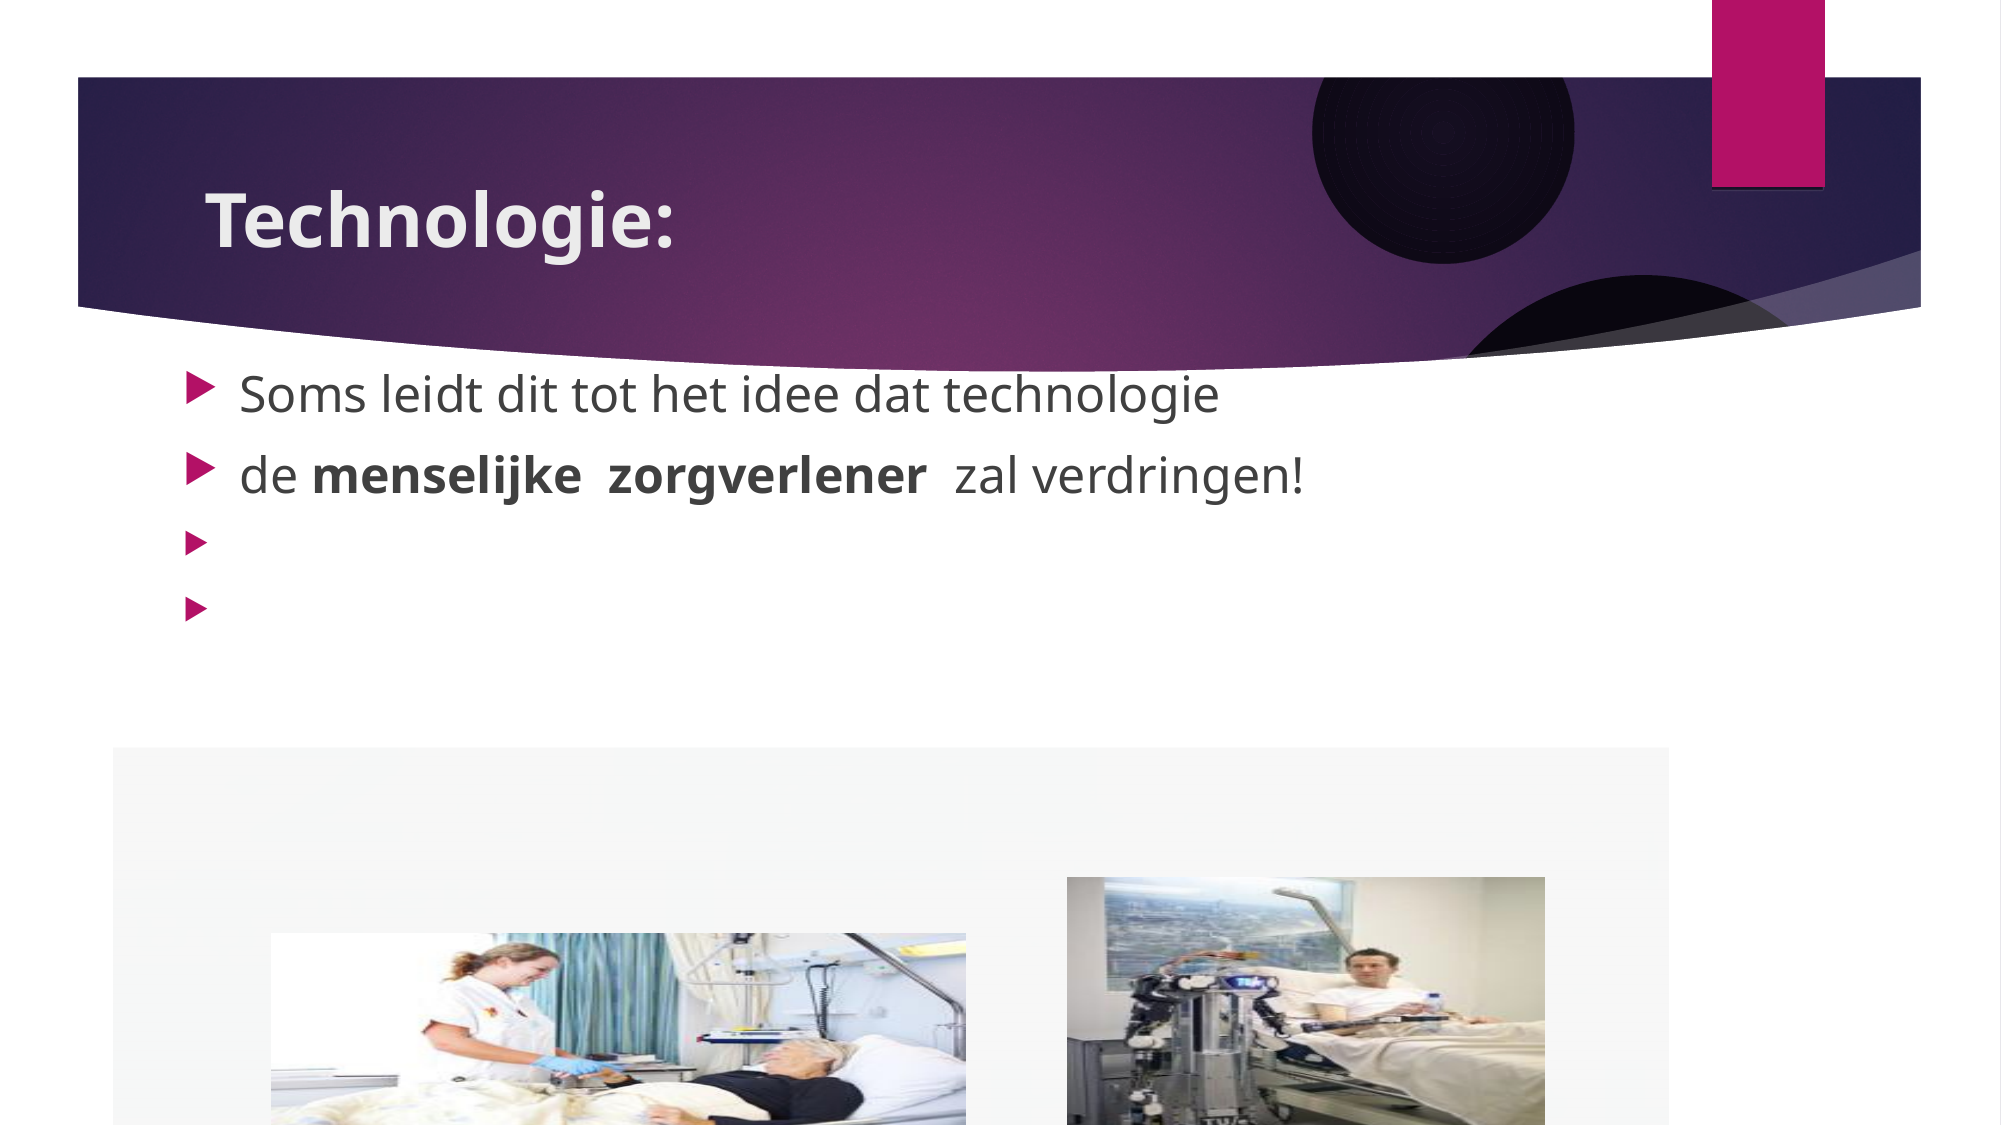

# Technologie:
Soms leidt dit tot het idee dat technologie
de menselijke zorgverlener zal verdringen!